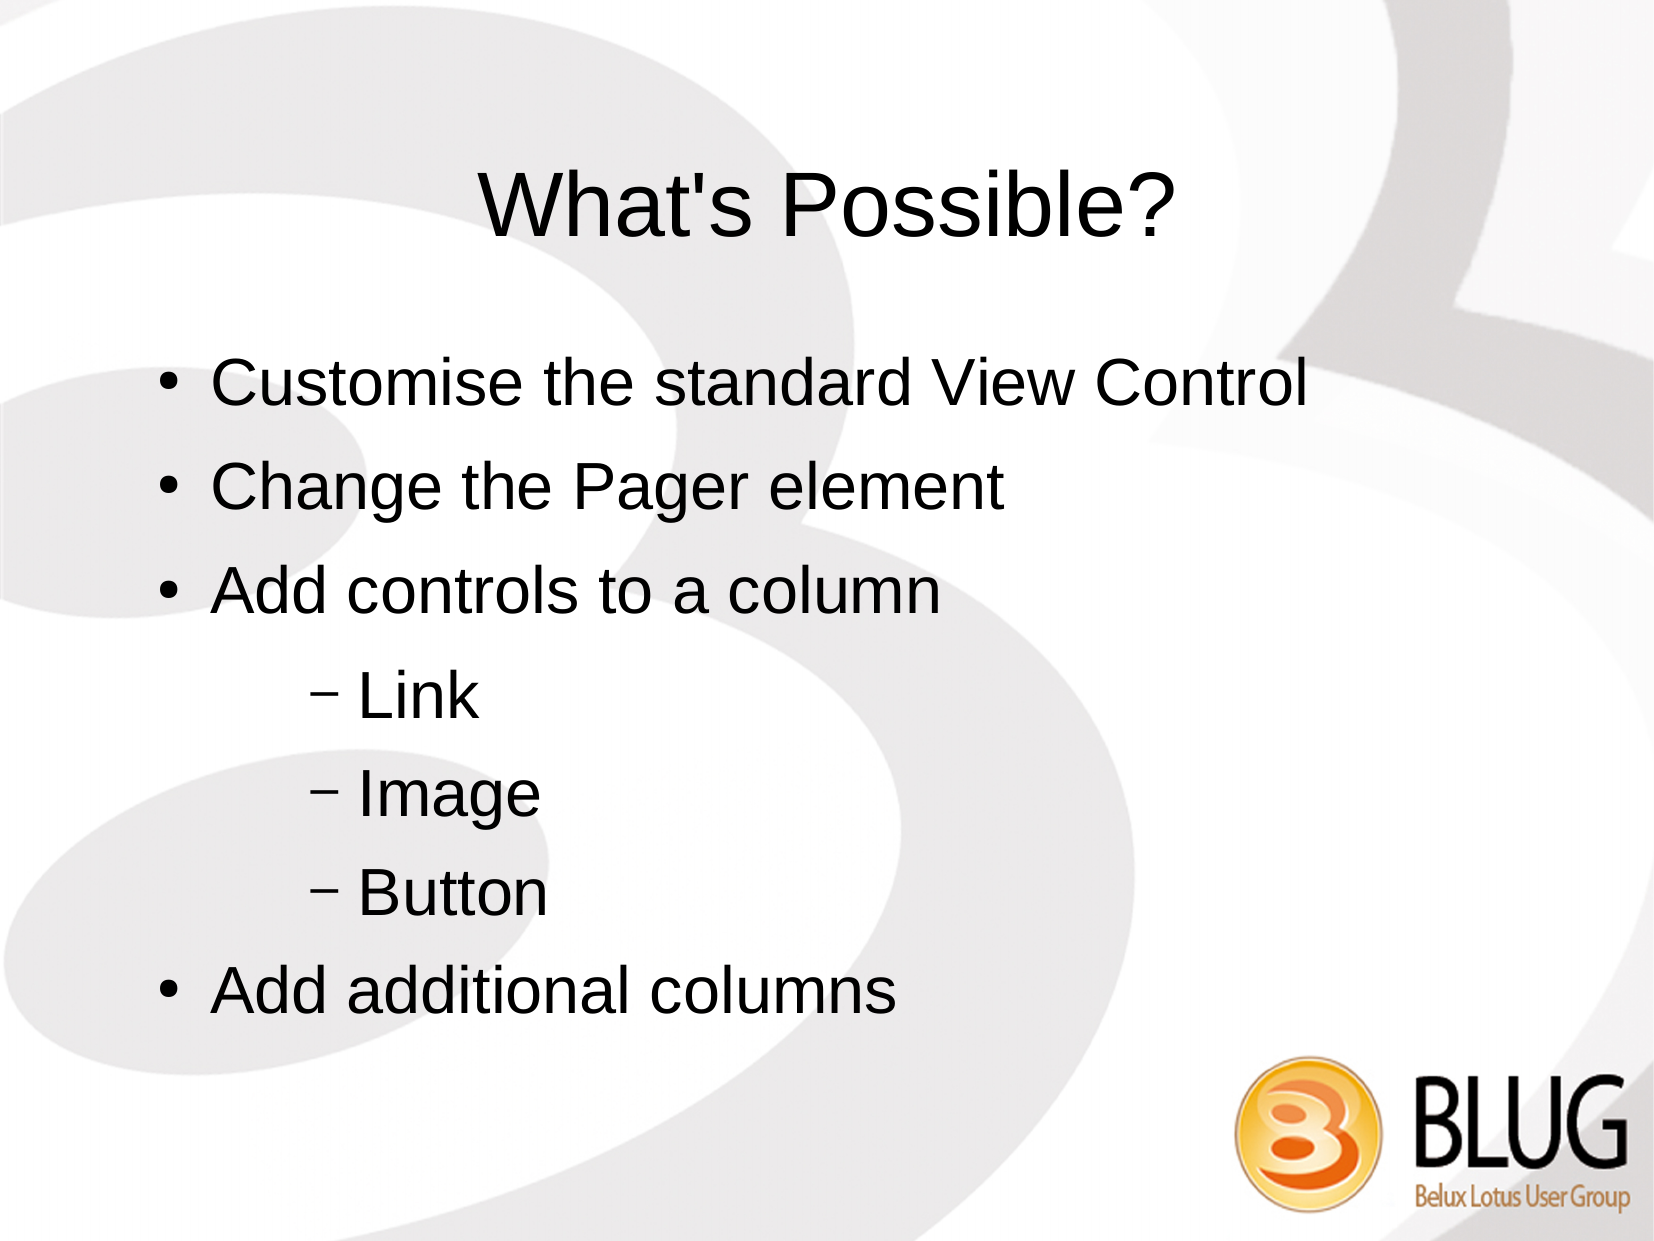

What's Possible?
# Customise the standard View Control
Change the Pager element
Add controls to a column
Link
Image
Button
Add additional columns